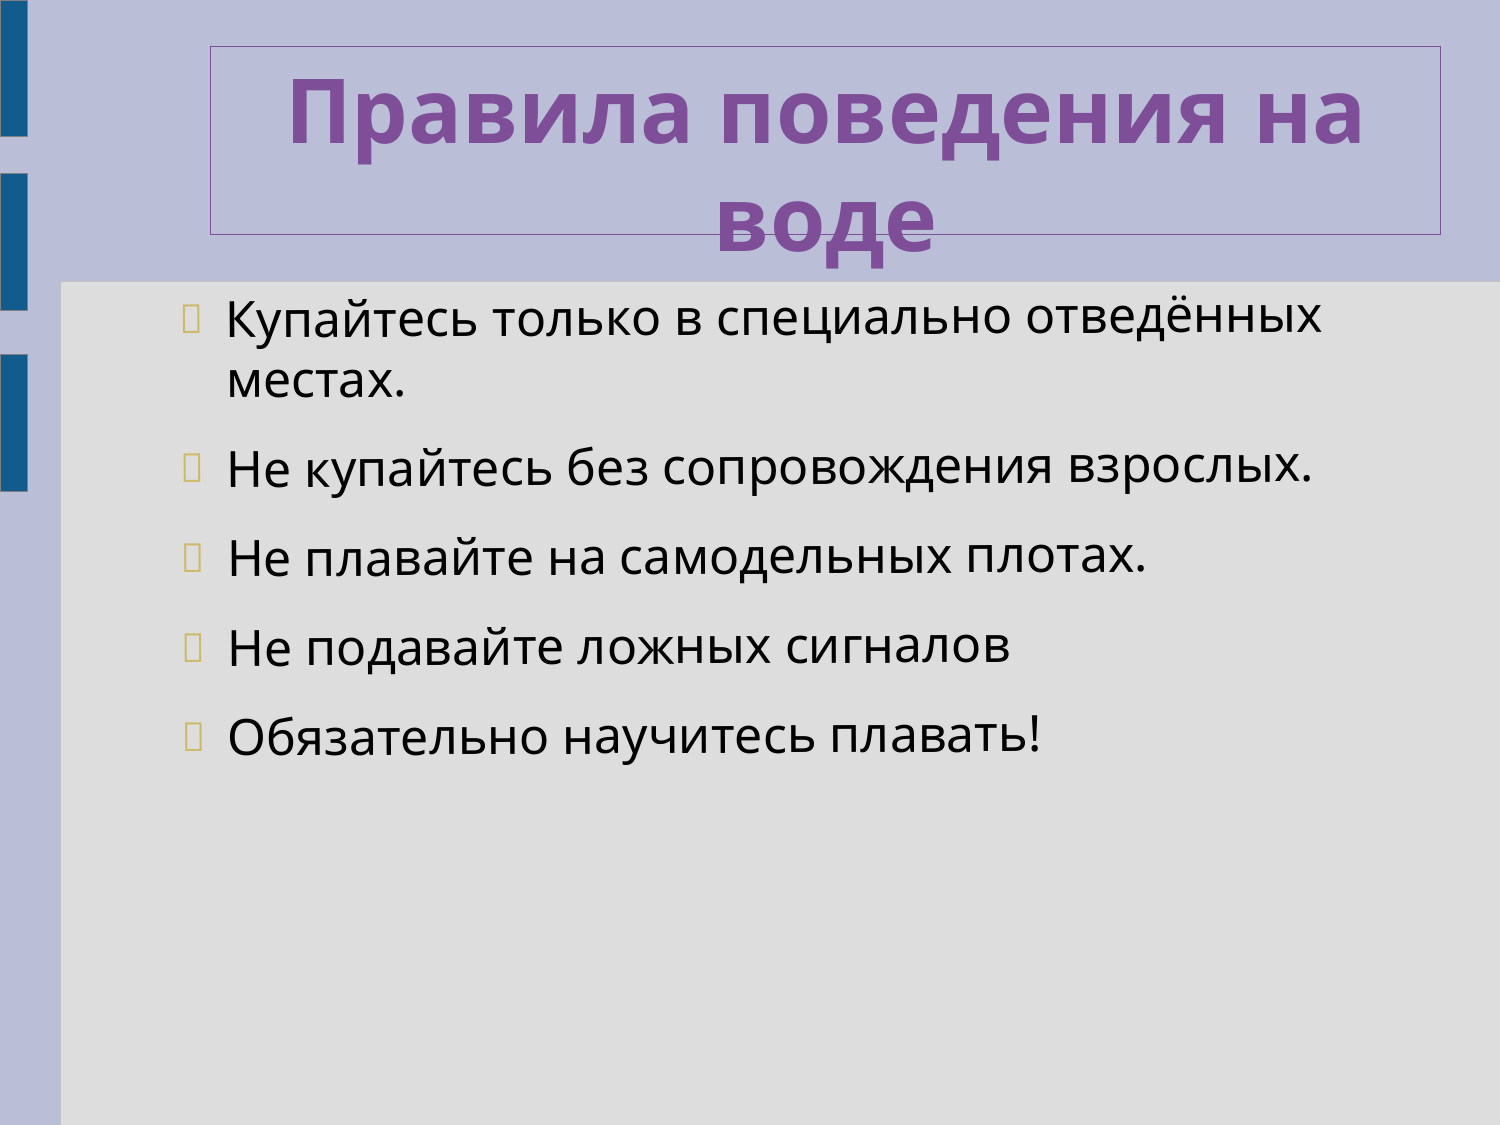

# Правила поведения на воде
Купайтесь только в специально отведённых местах.
Не купайтесь без сопровождения взрослых.
Не плавайте на самодельных плотах.
Не подавайте ложных сигналов
Обязательно научитесь плавать!